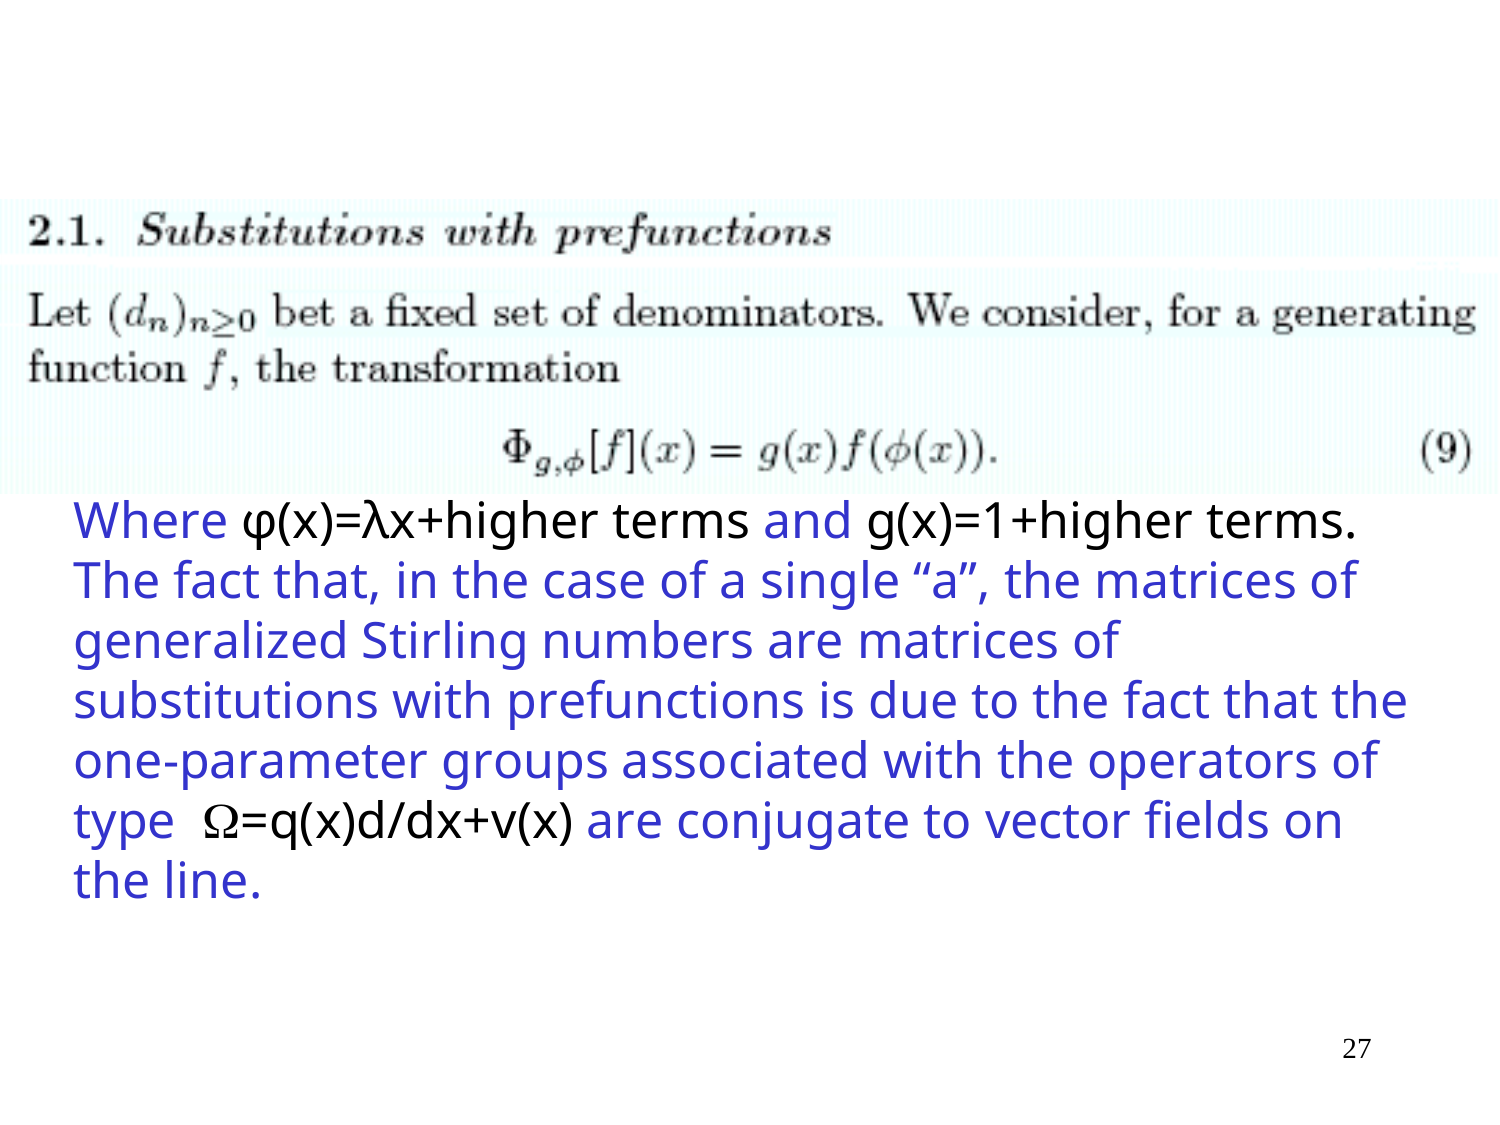

Where φ(x)=λx+higher terms and g(x)=1+higher terms.
The fact that, in the case of a single “a”, the matrices of generalized Stirling numbers are matrices of substitutions with prefunctions is due to the fact that the one-parameter groups associated with the operators of
type =q(x)d/dx+v(x) are conjugate to vector fields on
the line.
27